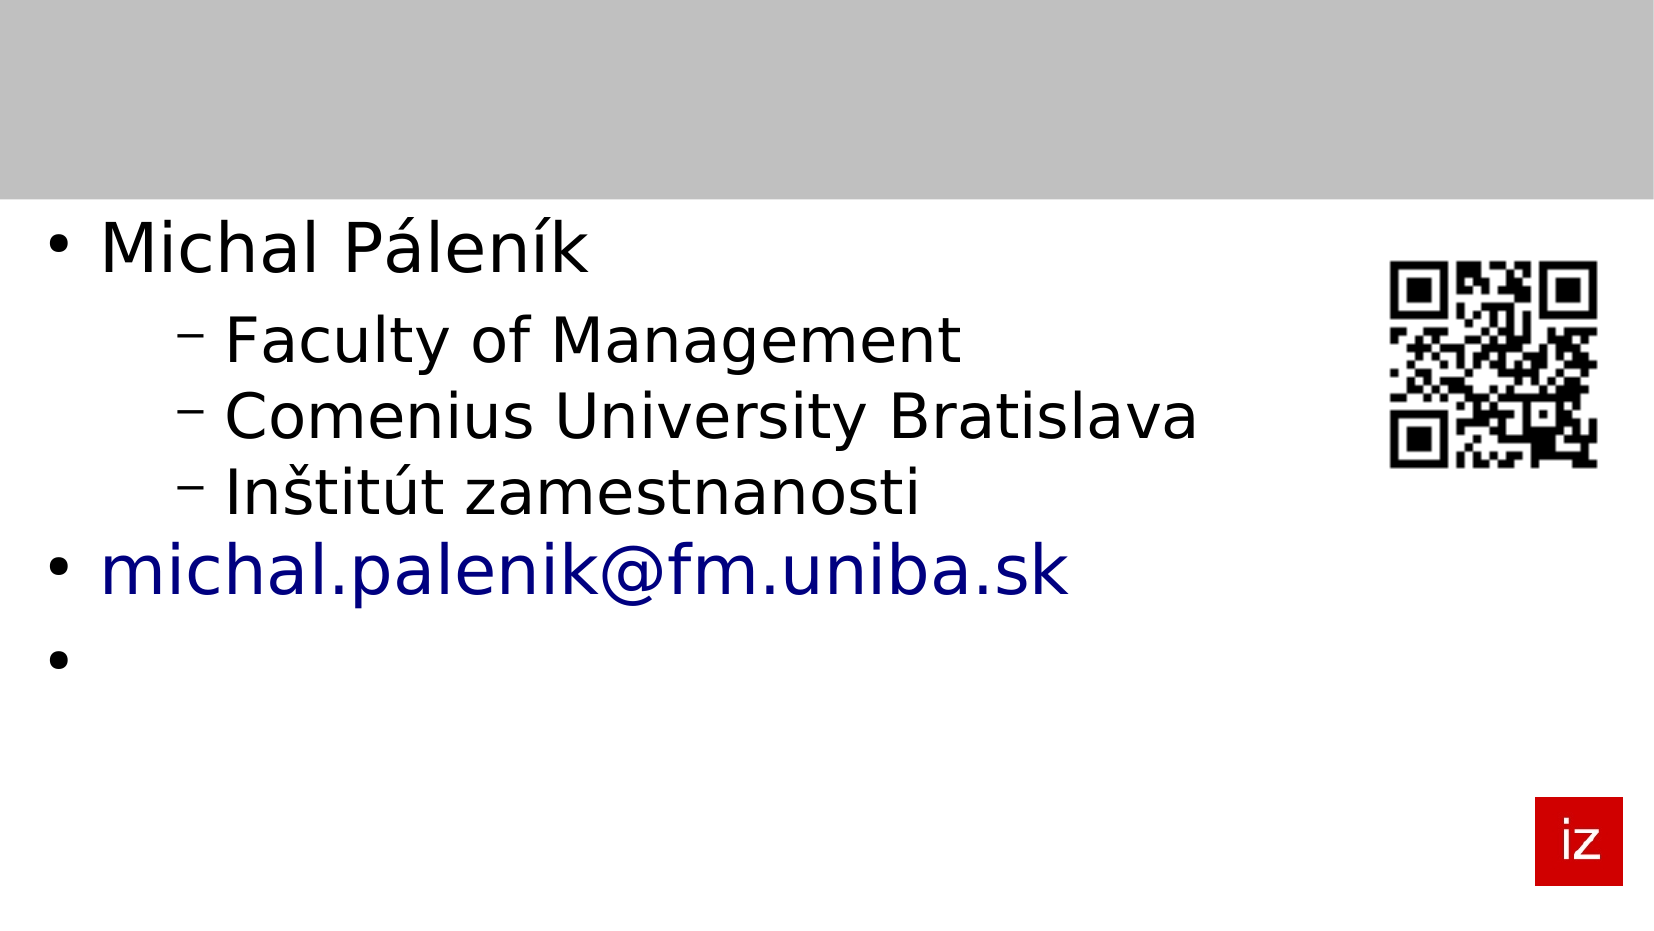

#
Michal Páleník
Faculty of Management
Comenius University Bratislava
Inštitút zamestnanosti
michal.palenik@fm.uniba.sk